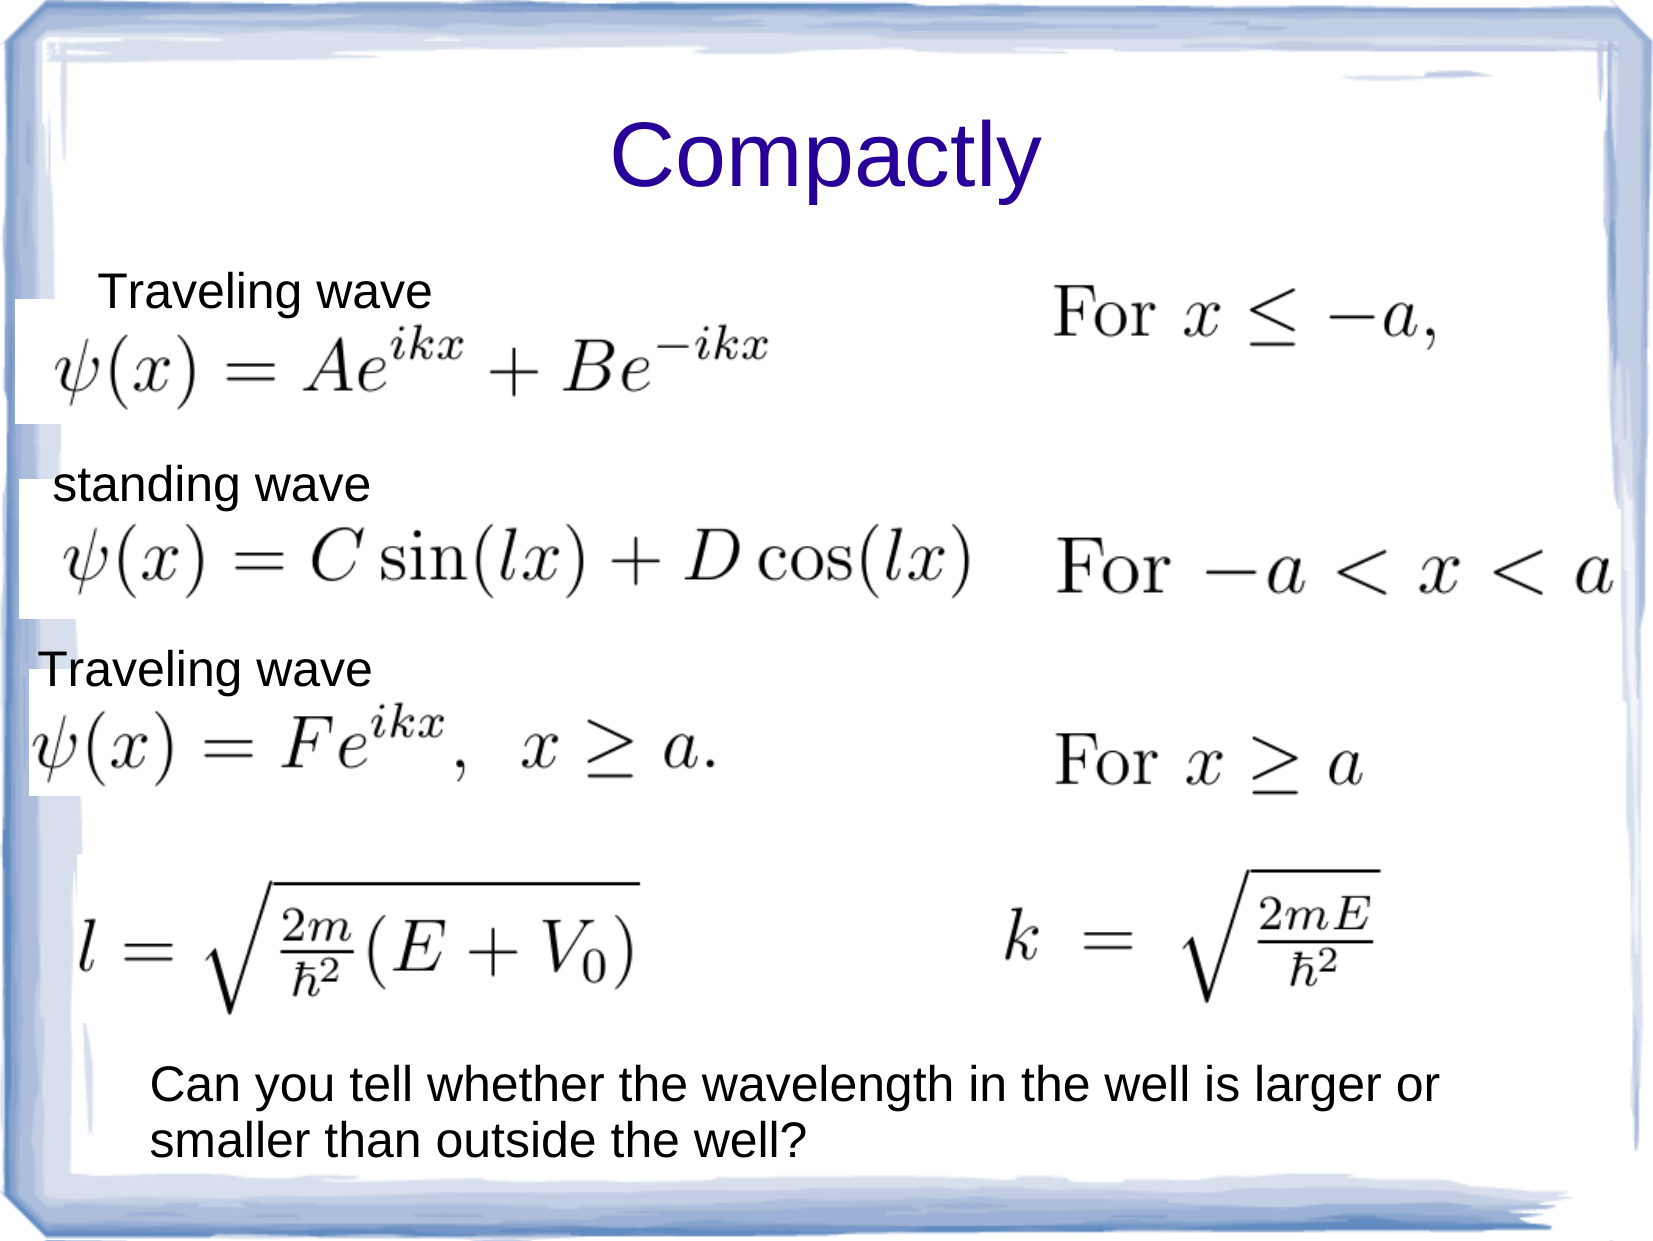

# Compactly
Traveling wave
standing wave
Traveling wave
Can you tell whether the wavelength in the well is larger or smaller than outside the well?